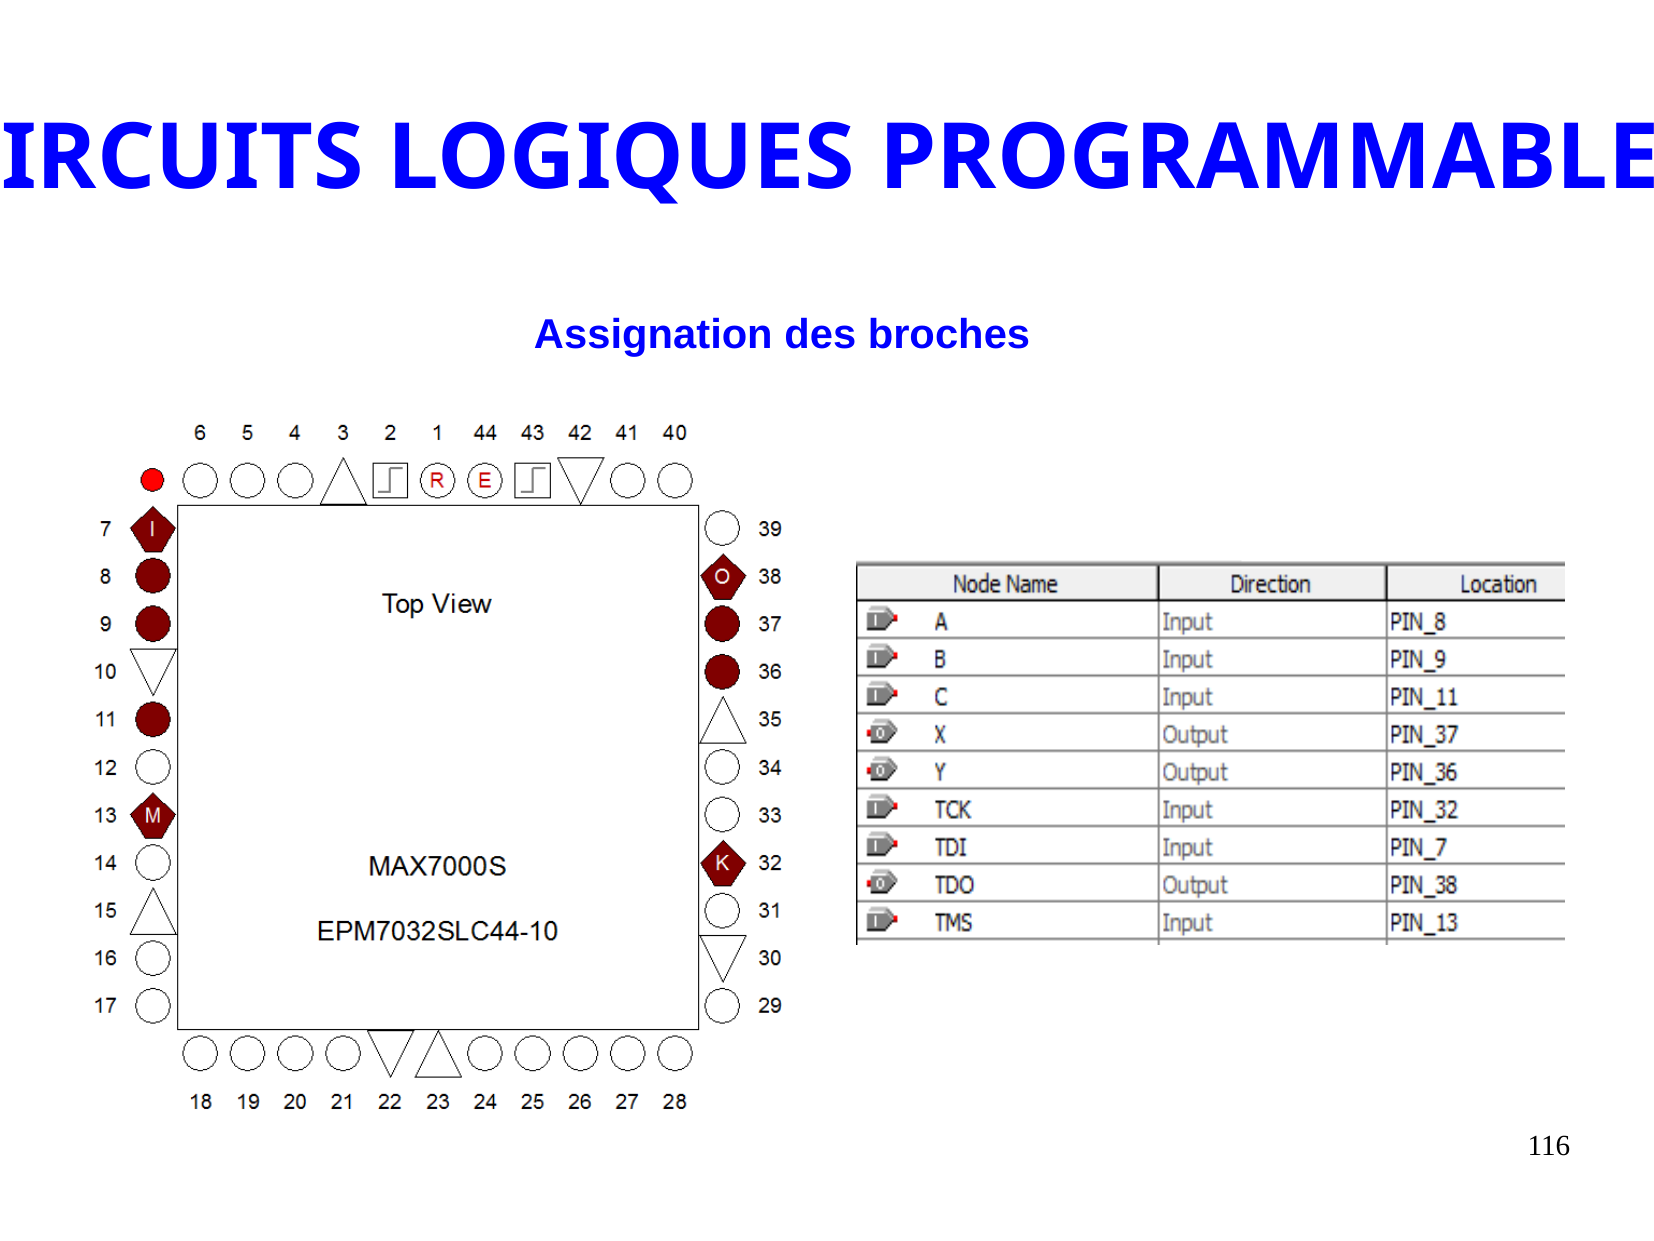

# CIRCUITS LOGIQUES PROGRAMMABLES
Assignation des broches
116